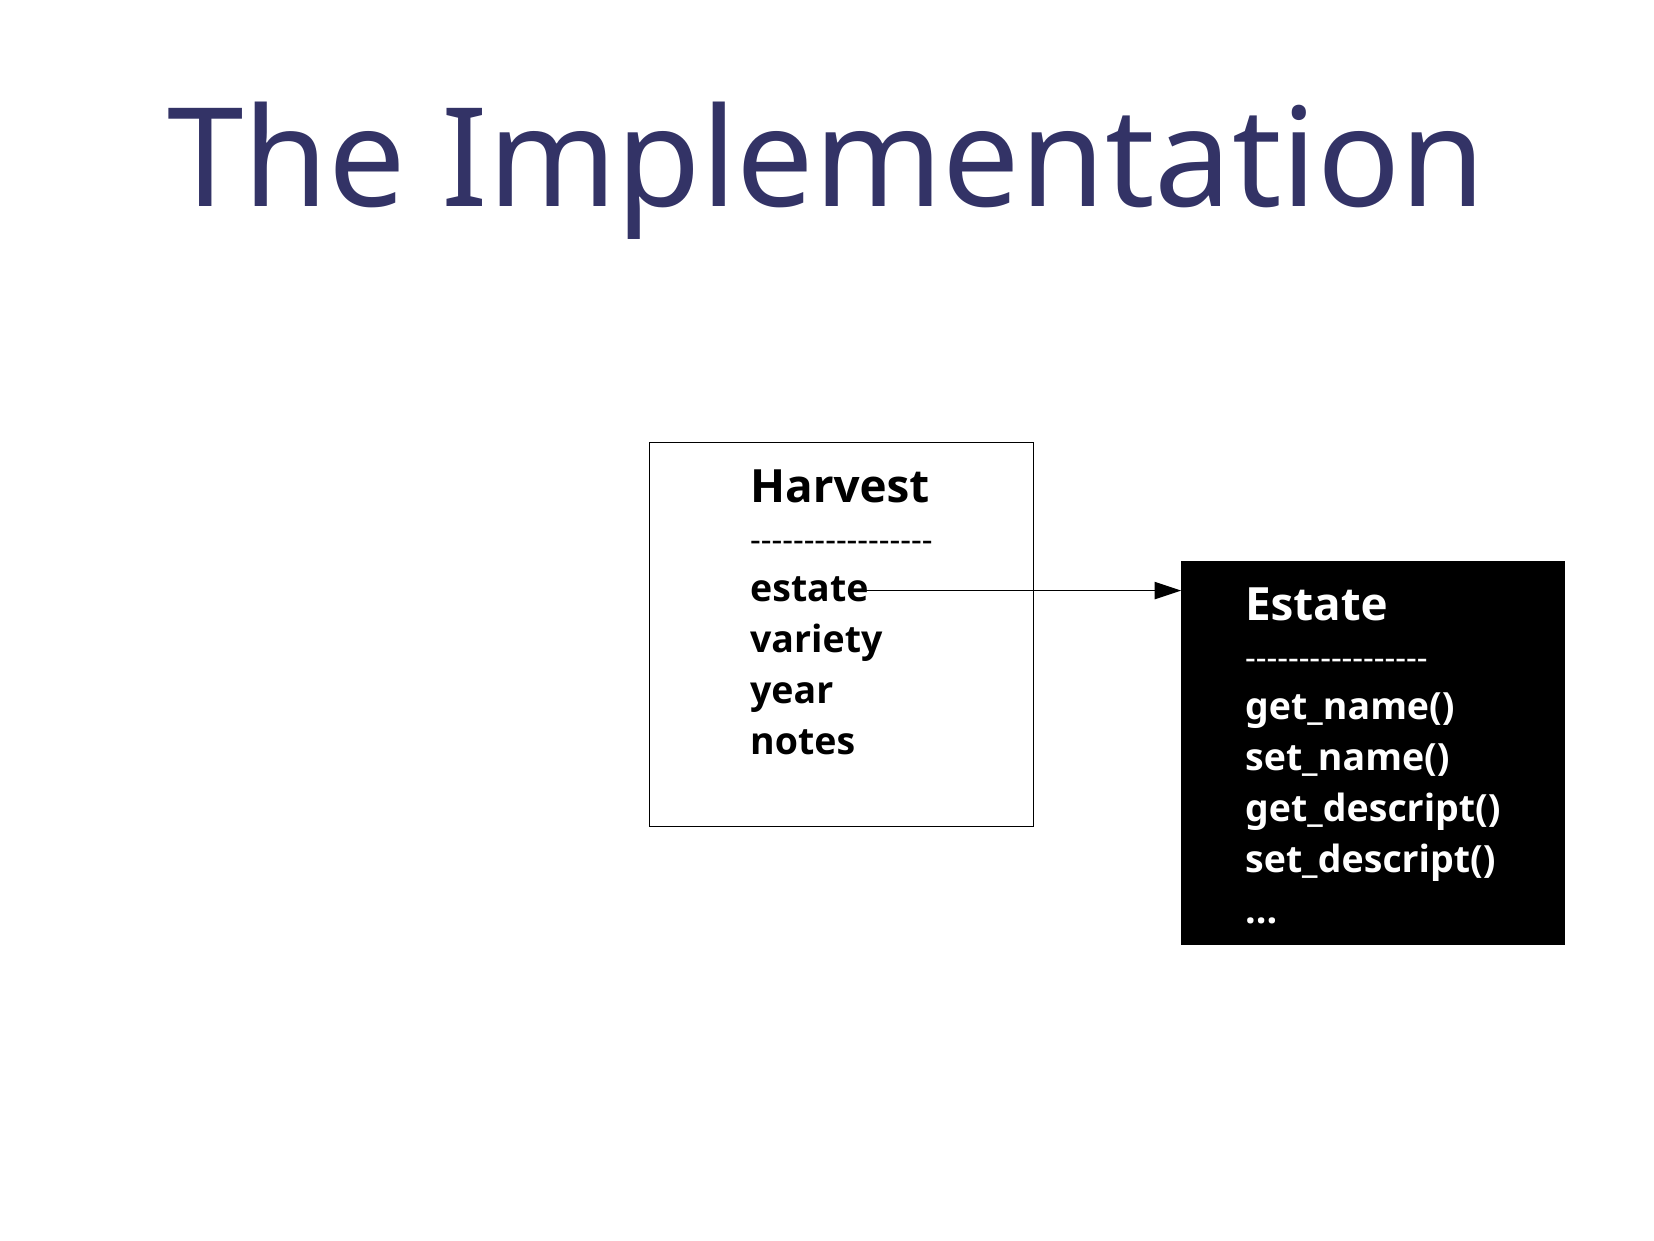

# The Implementation
Harvest
-----------------
estate
variety
year
notes
Estate
-----------------
get_name()
set_name()
get_descript()
set_descript()
...